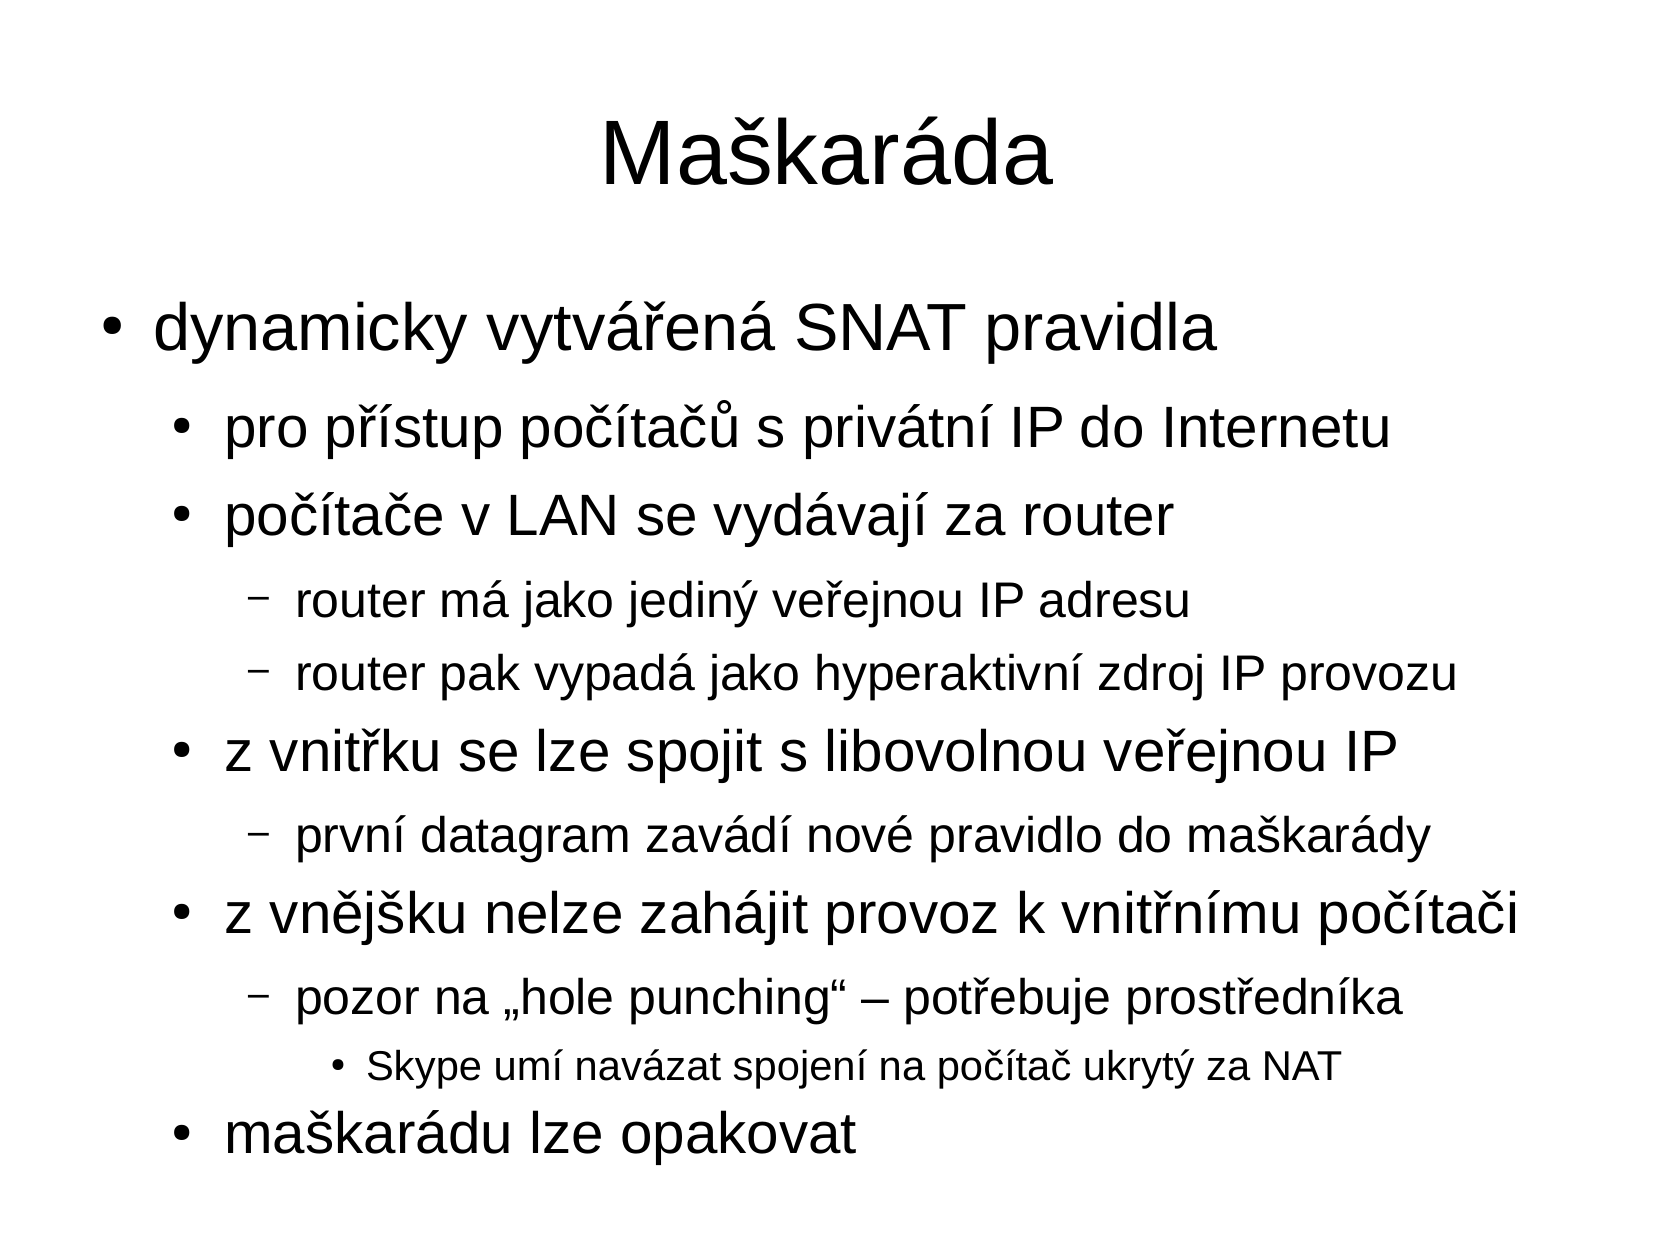

# Maškaráda
dynamicky vytvářená SNAT pravidla
pro přístup počítačů s privátní IP do Internetu
počítače v LAN se vydávají za router
router má jako jediný veřejnou IP adresu
router pak vypadá jako hyperaktivní zdroj IP provozu
z vnitřku se lze spojit s libovolnou veřejnou IP
první datagram zavádí nové pravidlo do maškarády
z vnějšku nelze zahájit provoz k vnitřnímu počítači
pozor na „hole punching“ – potřebuje prostředníka
Skype umí navázat spojení na počítač ukrytý za NAT
maškarádu lze opakovat